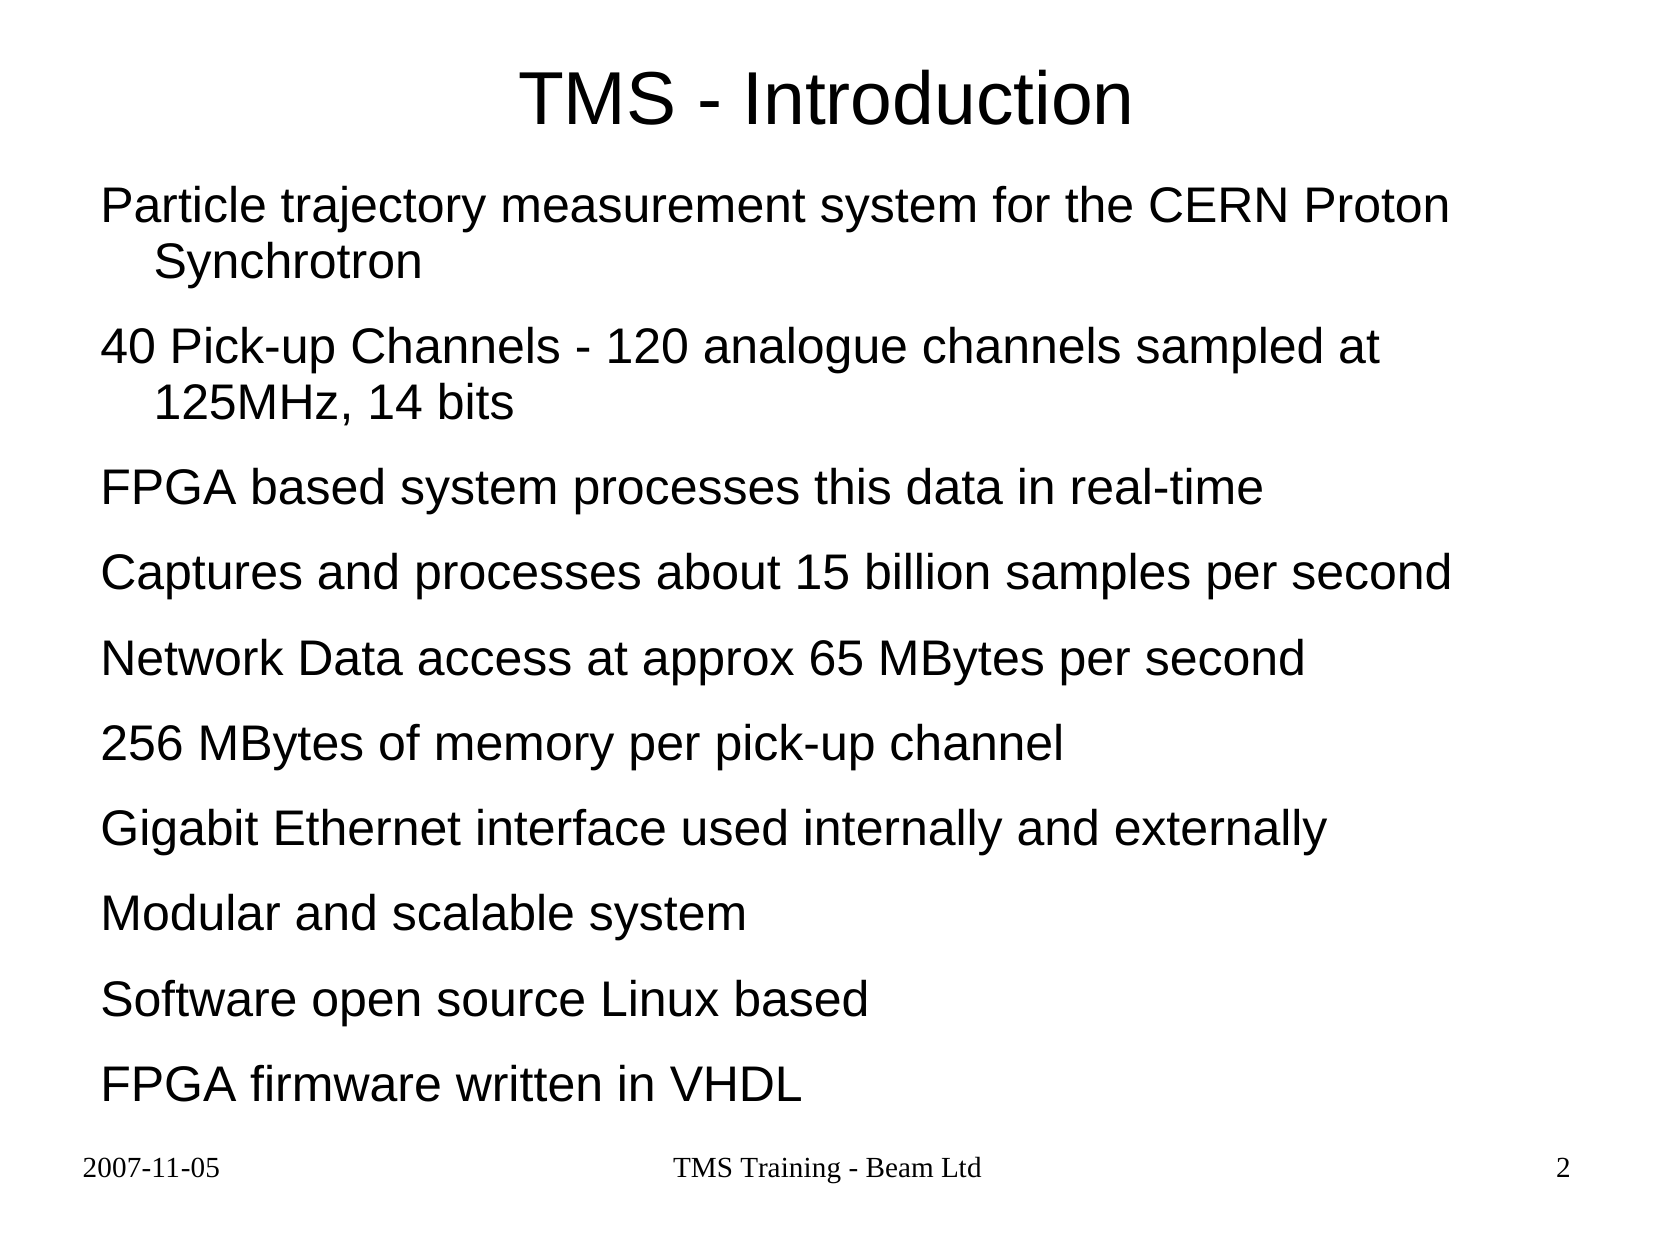

# TMS - Introduction
Particle trajectory measurement system for the CERN Proton Synchrotron
40 Pick-up Channels - 120 analogue channels sampled at 125MHz, 14 bits
FPGA based system processes this data in real-time
Captures and processes about 15 billion samples per second
Network Data access at approx 65 MBytes per second
256 MBytes of memory per pick-up channel
Gigabit Ethernet interface used internally and externally
Modular and scalable system
Software open source Linux based
FPGA firmware written in VHDL
2